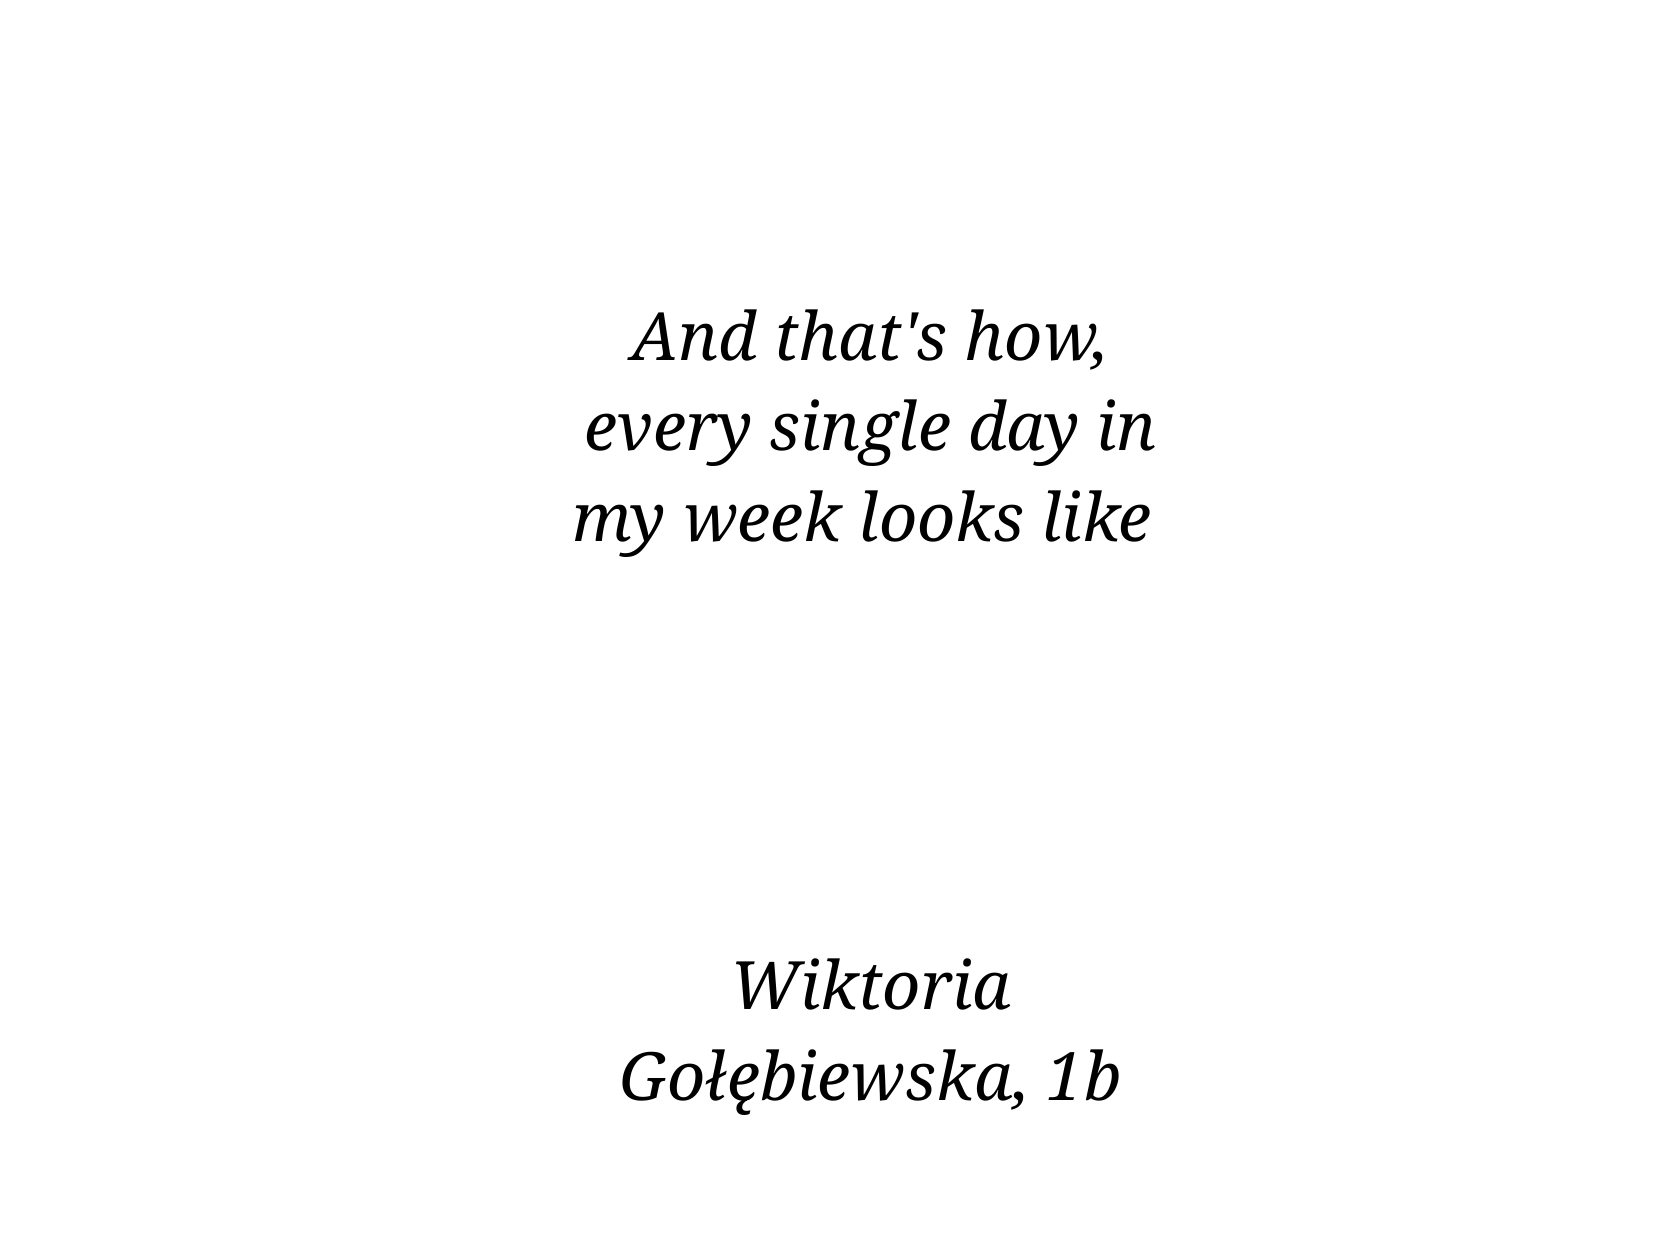

# And that's how, every single day in my week looks like
Wiktoria Gołębiewska, 1b